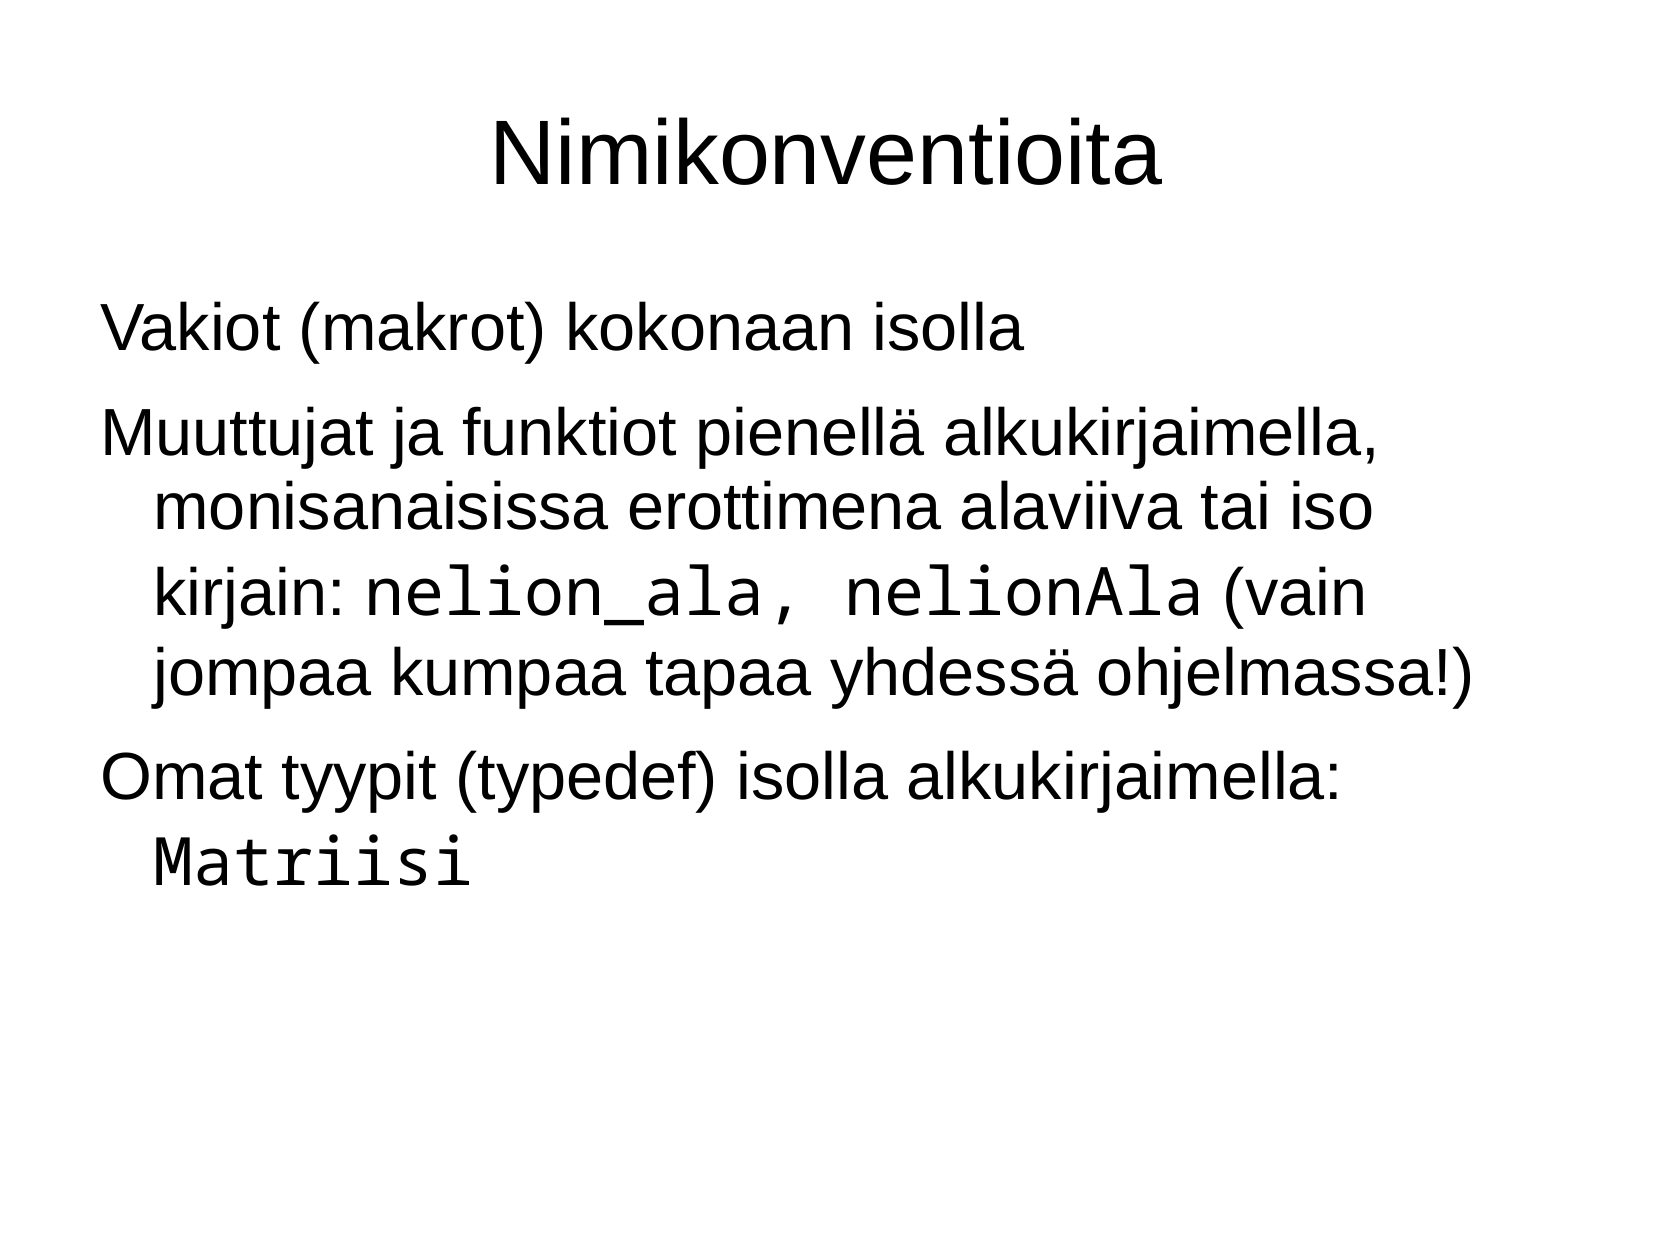

# Nimikonventioita
Vakiot (makrot) kokonaan isolla
Muuttujat ja funktiot pienellä alkukirjaimella, monisanaisissa erottimena alaviiva tai iso kirjain: nelion_ala, nelionAla (vain jompaa kumpaa tapaa yhdessä ohjelmassa!)
Omat tyypit (typedef) isolla alkukirjaimella: Matriisi